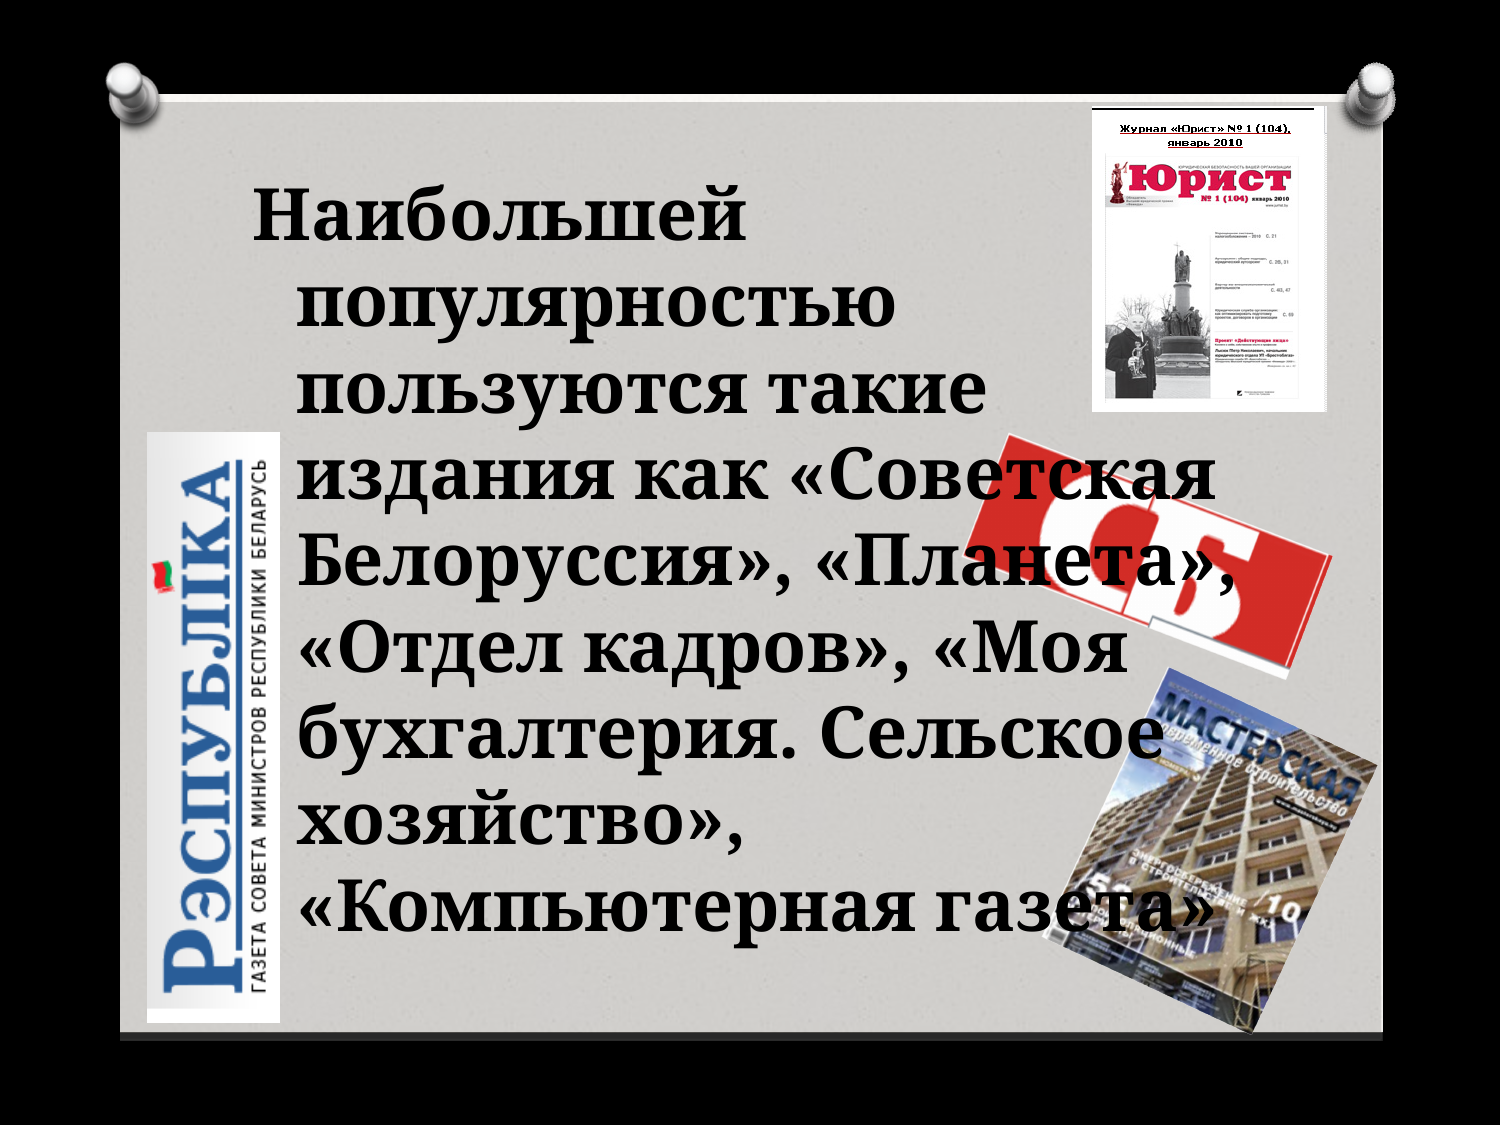

# Наибольшей популярностью пользуются такие издания как «Советская Белоруссия», «Планета», «Отдел кадров», «Моя бухгалтерия. Сельское хозяйство», «Компьютерная газета»